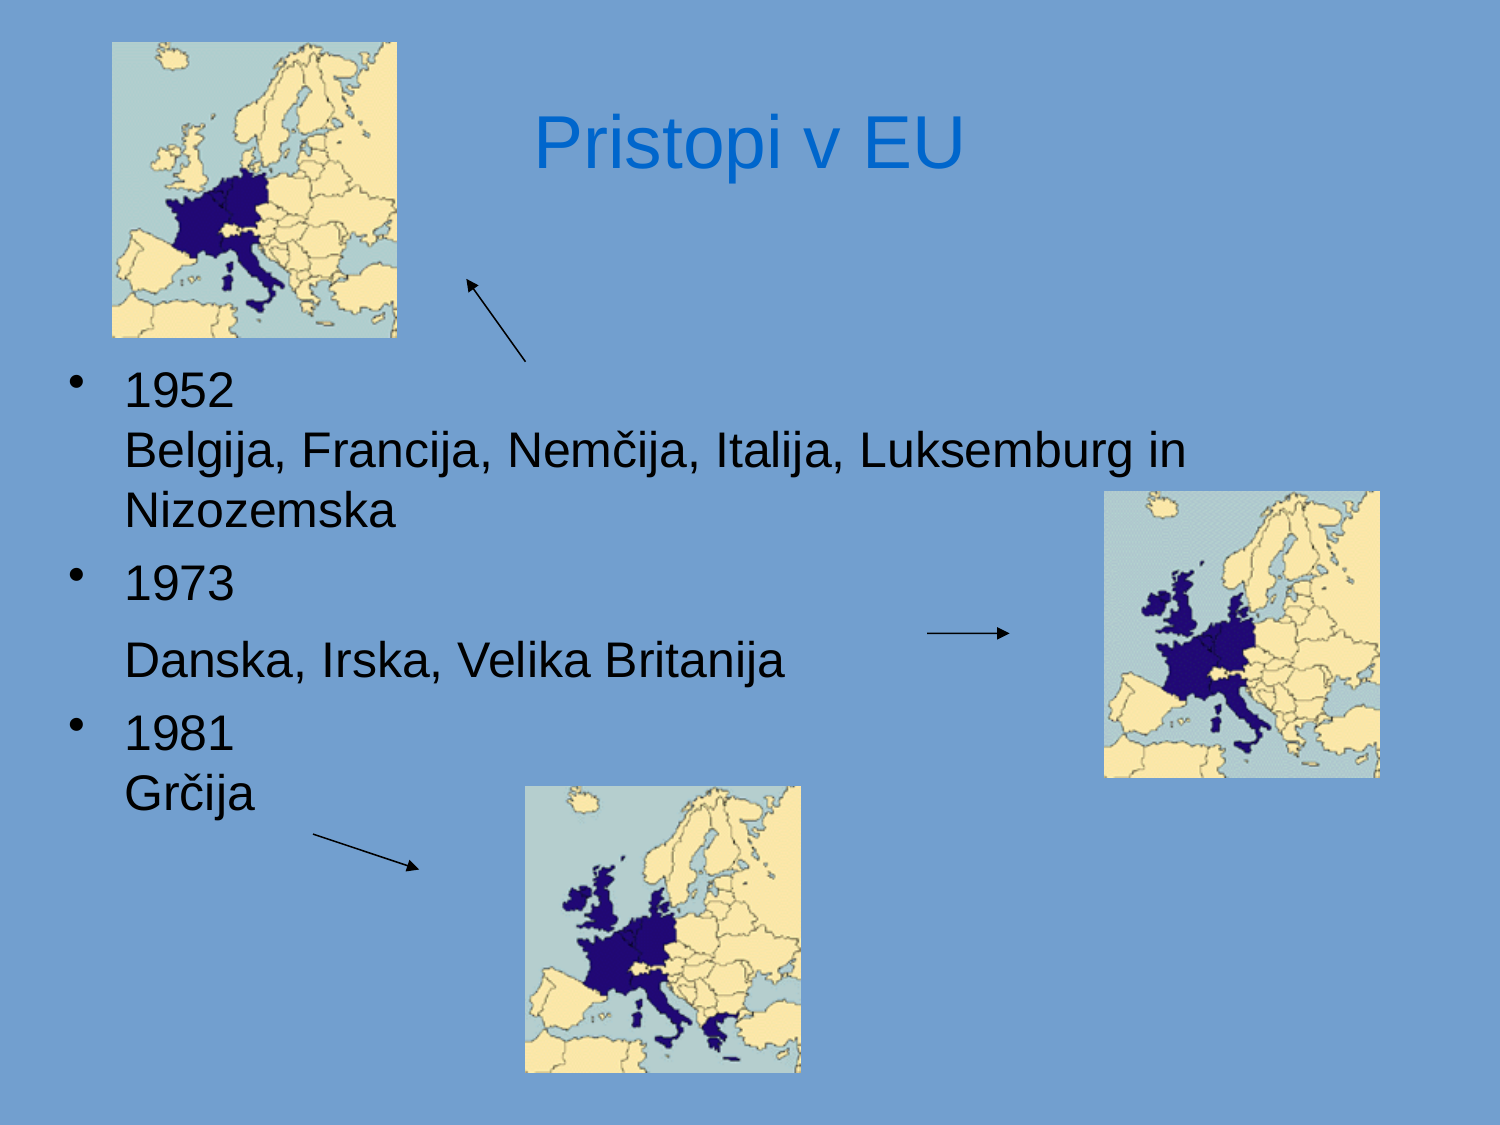

# Pristopi v EU
1952
Belgija, Francija, Nemčija, Italija, Luksemburg in Nizozemska
1973
Danska, Irska, Velika Britanija
1981
Grčija